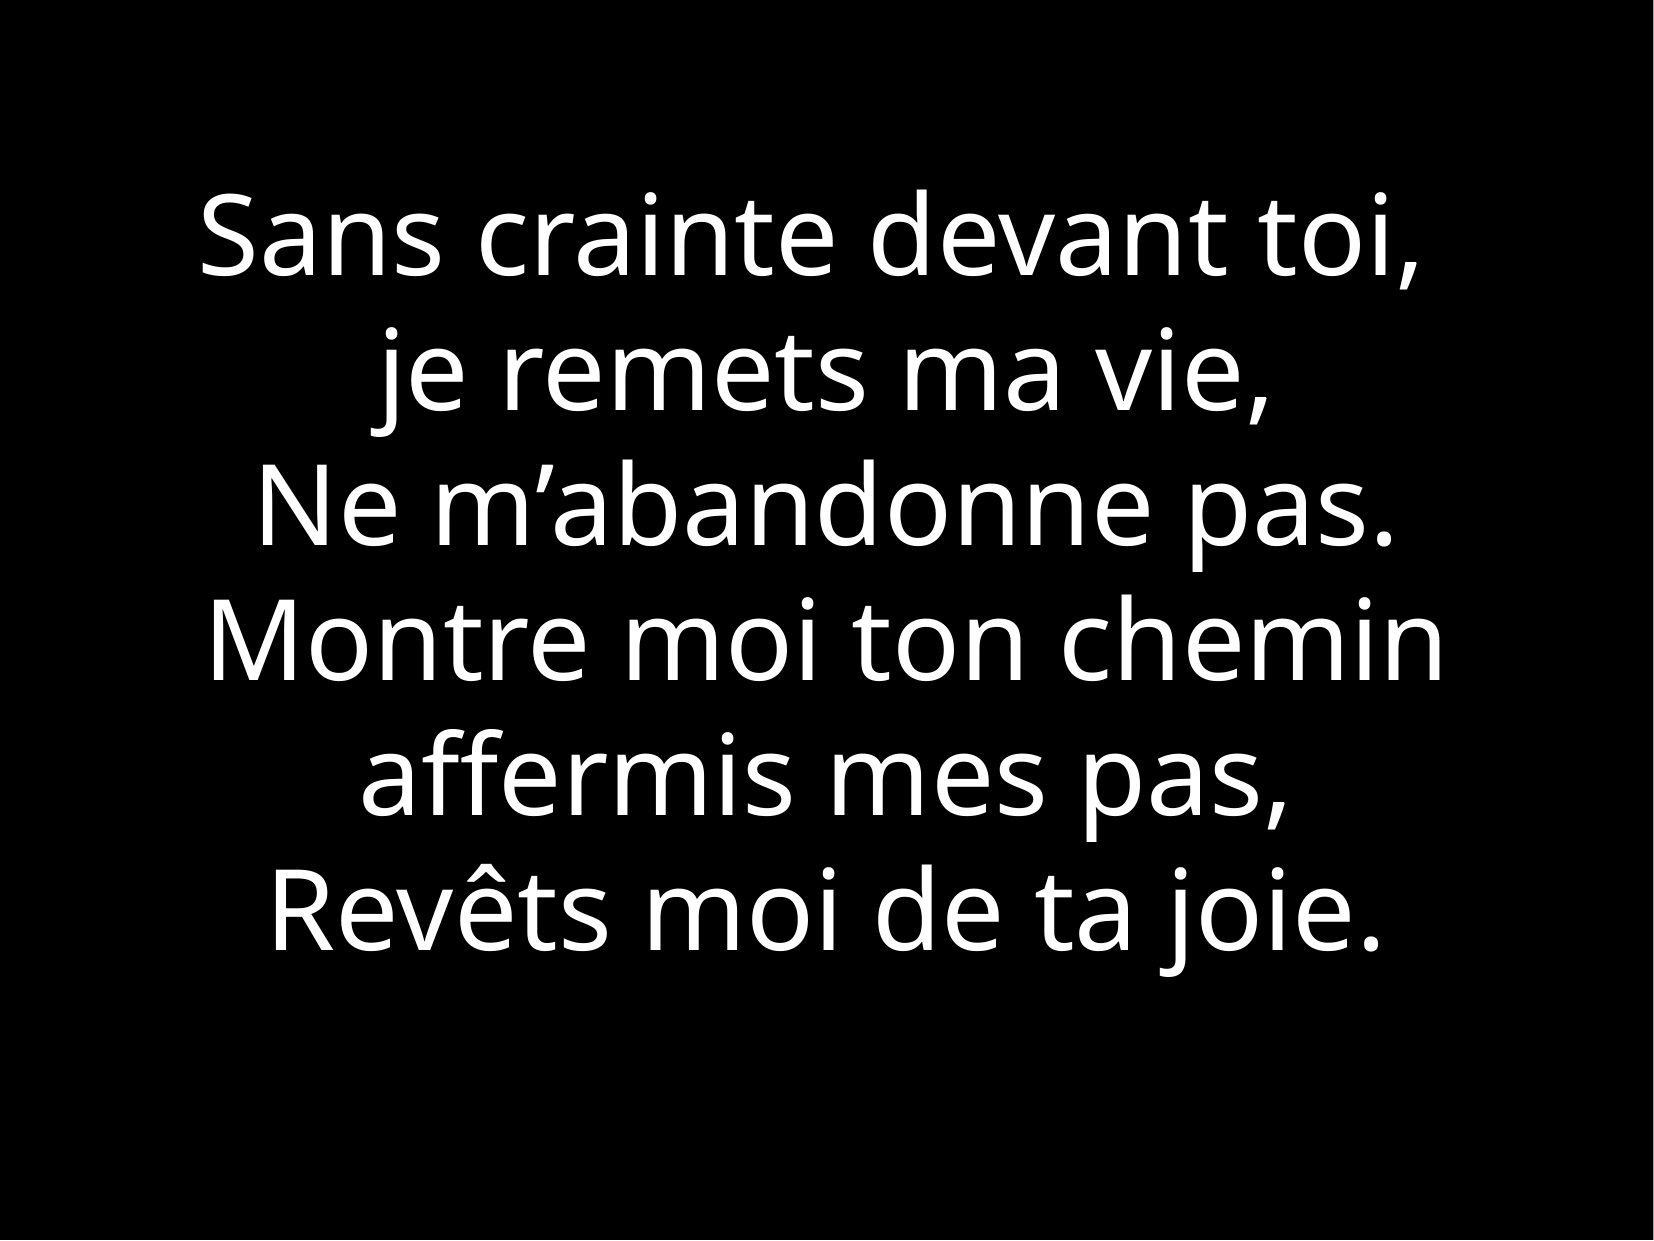

Sans crainte devant toi,
je remets ma vie,
Ne m’abandonne pas.
Montre moi ton chemin affermis mes pas,
Revêts moi de ta joie.